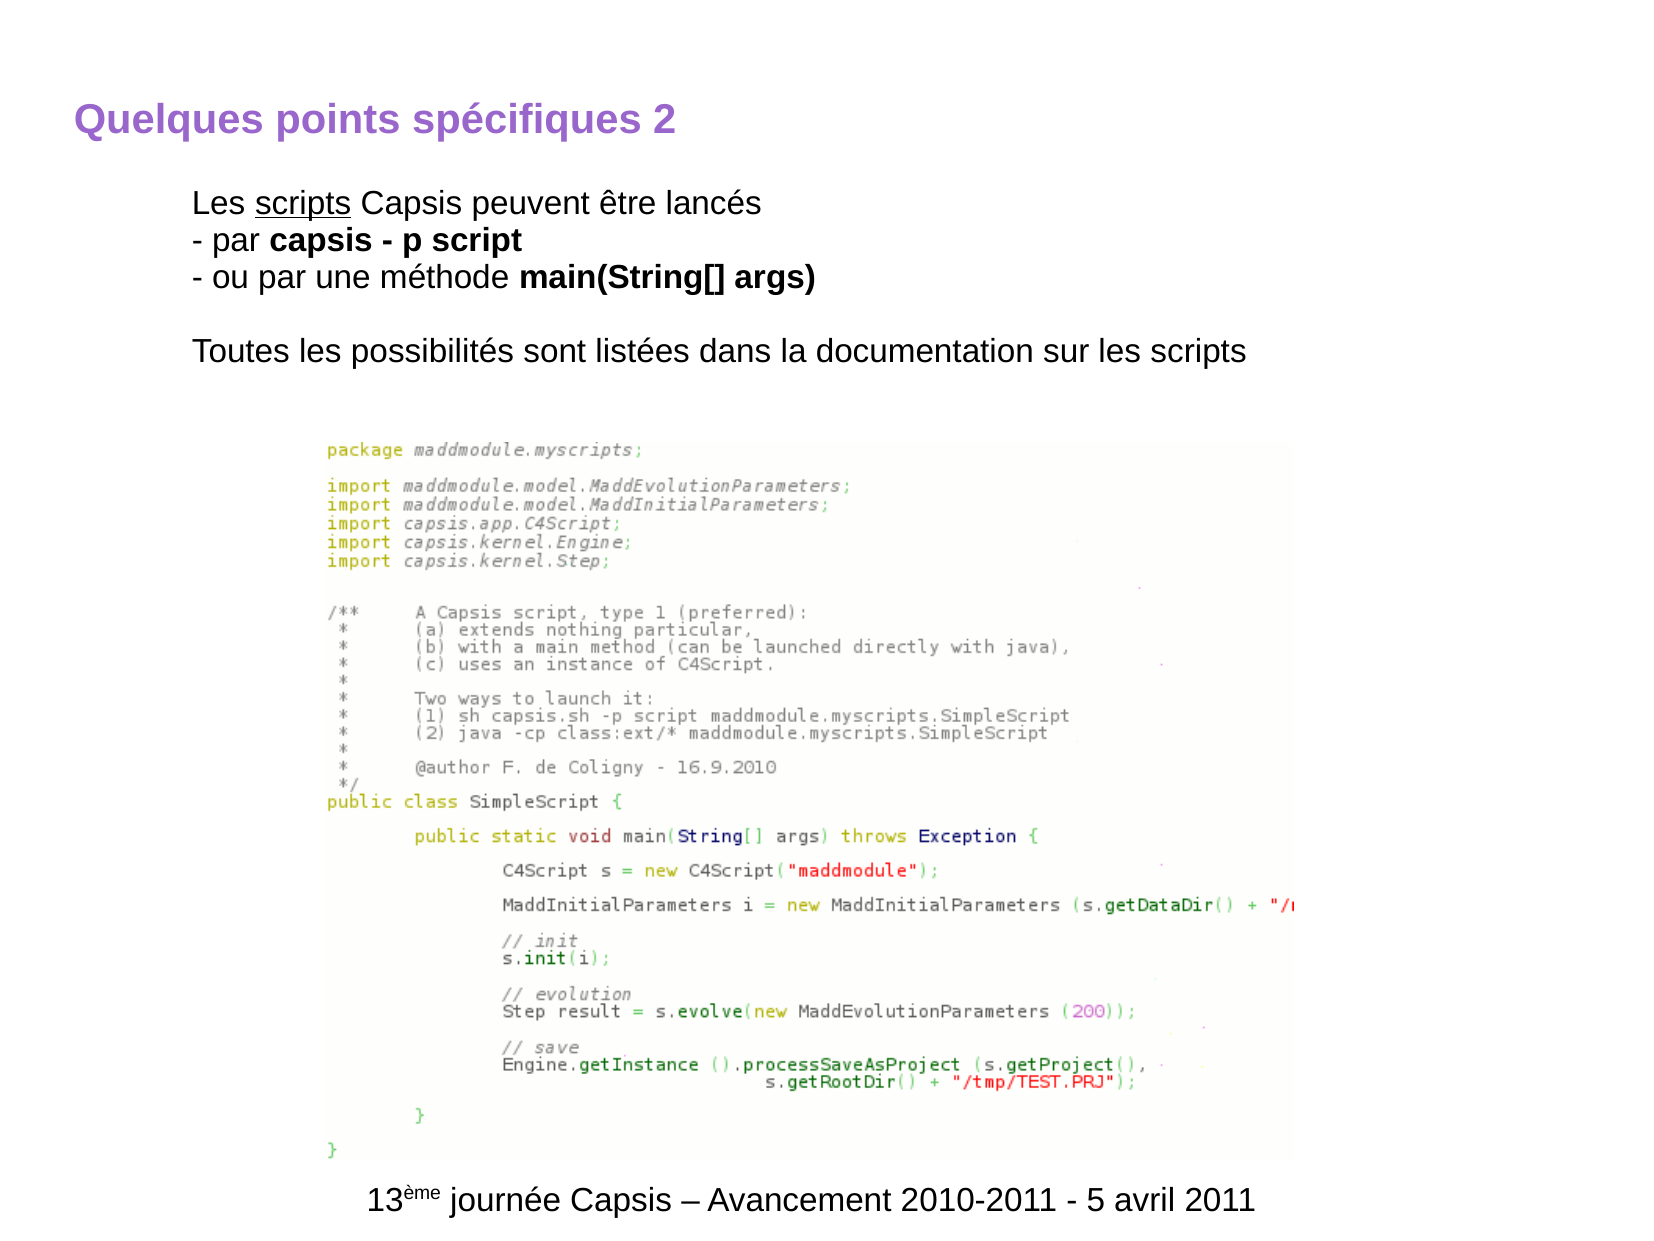

Quelques points spécifiques 2
Les scripts Capsis peuvent être lancés
- par capsis - p script
- ou par une méthode main(String[] args)
Toutes les possibilités sont listées dans la documentation sur les scripts